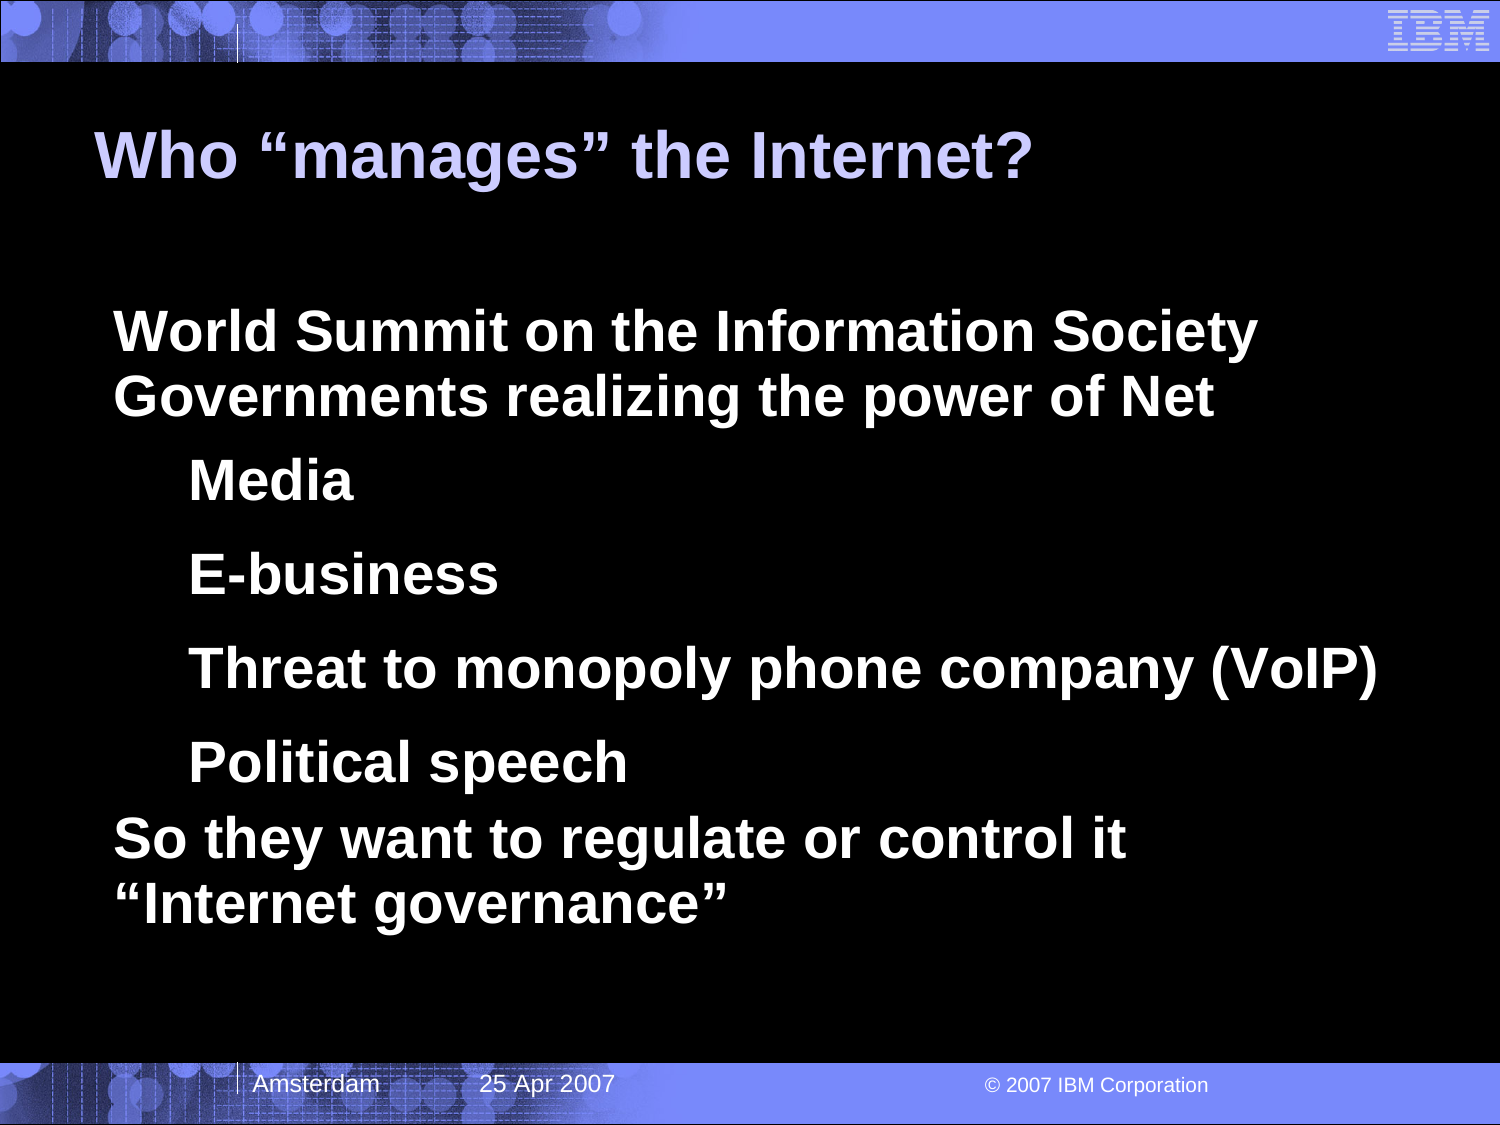

# Who “manages” the Internet?
World Summit on the Information Society
Governments realizing the power of Net
Media
E-business
Threat to monopoly phone company (VoIP)
Political speech
So they want to regulate or control it
“Internet governance”